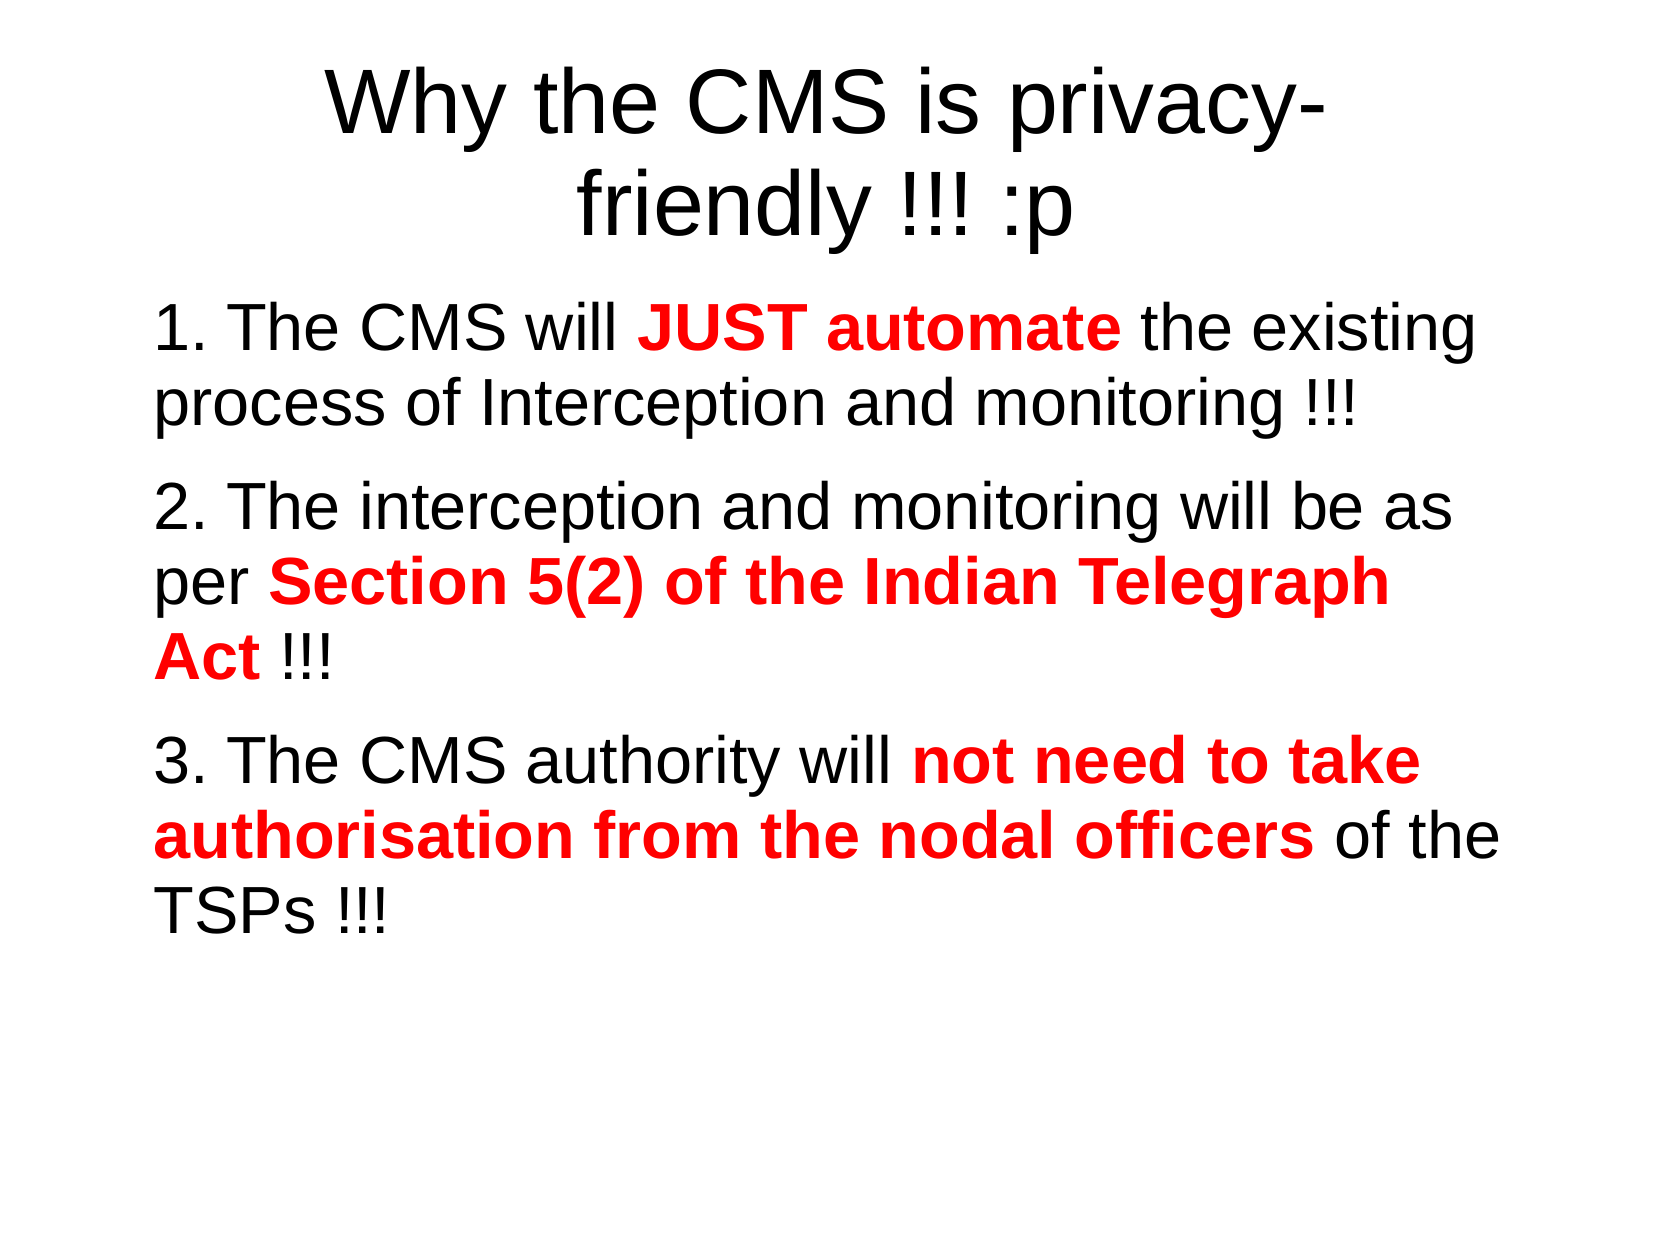

# Why the CMS is privacy-friendly !!! :p
1. The CMS will JUST automate the existing process of Interception and monitoring !!!
2. The interception and monitoring will be as per Section 5(2) of the Indian Telegraph Act !!!
3. The CMS authority will not need to take authorisation from the nodal officers of the TSPs !!!